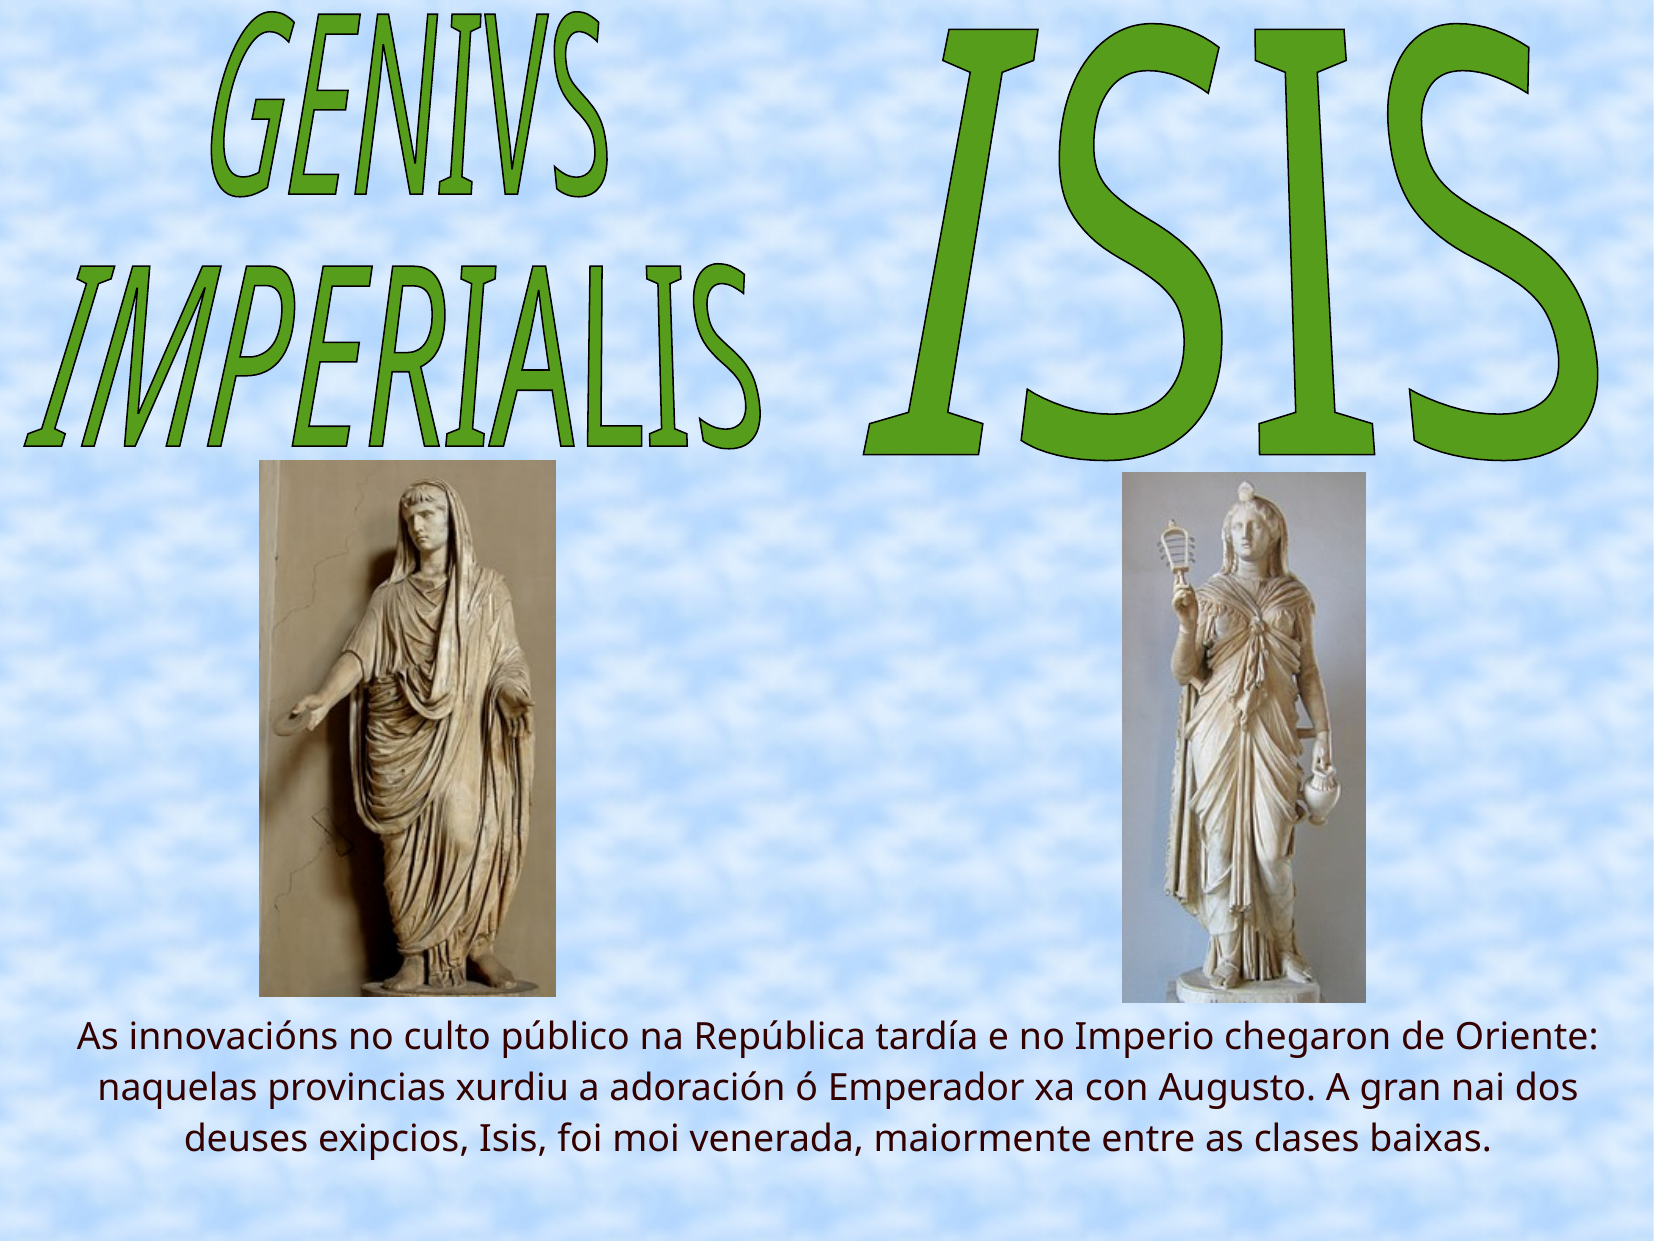

GENIVS
IMPERIALIS
ISIS
As innovacións no culto público na República tardía e no Imperio chegaron de Oriente: naquelas provincias xurdiu a adoración ó Emperador xa con Augusto. A gran nai dos deuses exipcios, Isis, foi moi venerada, maiormente entre as clases baixas.